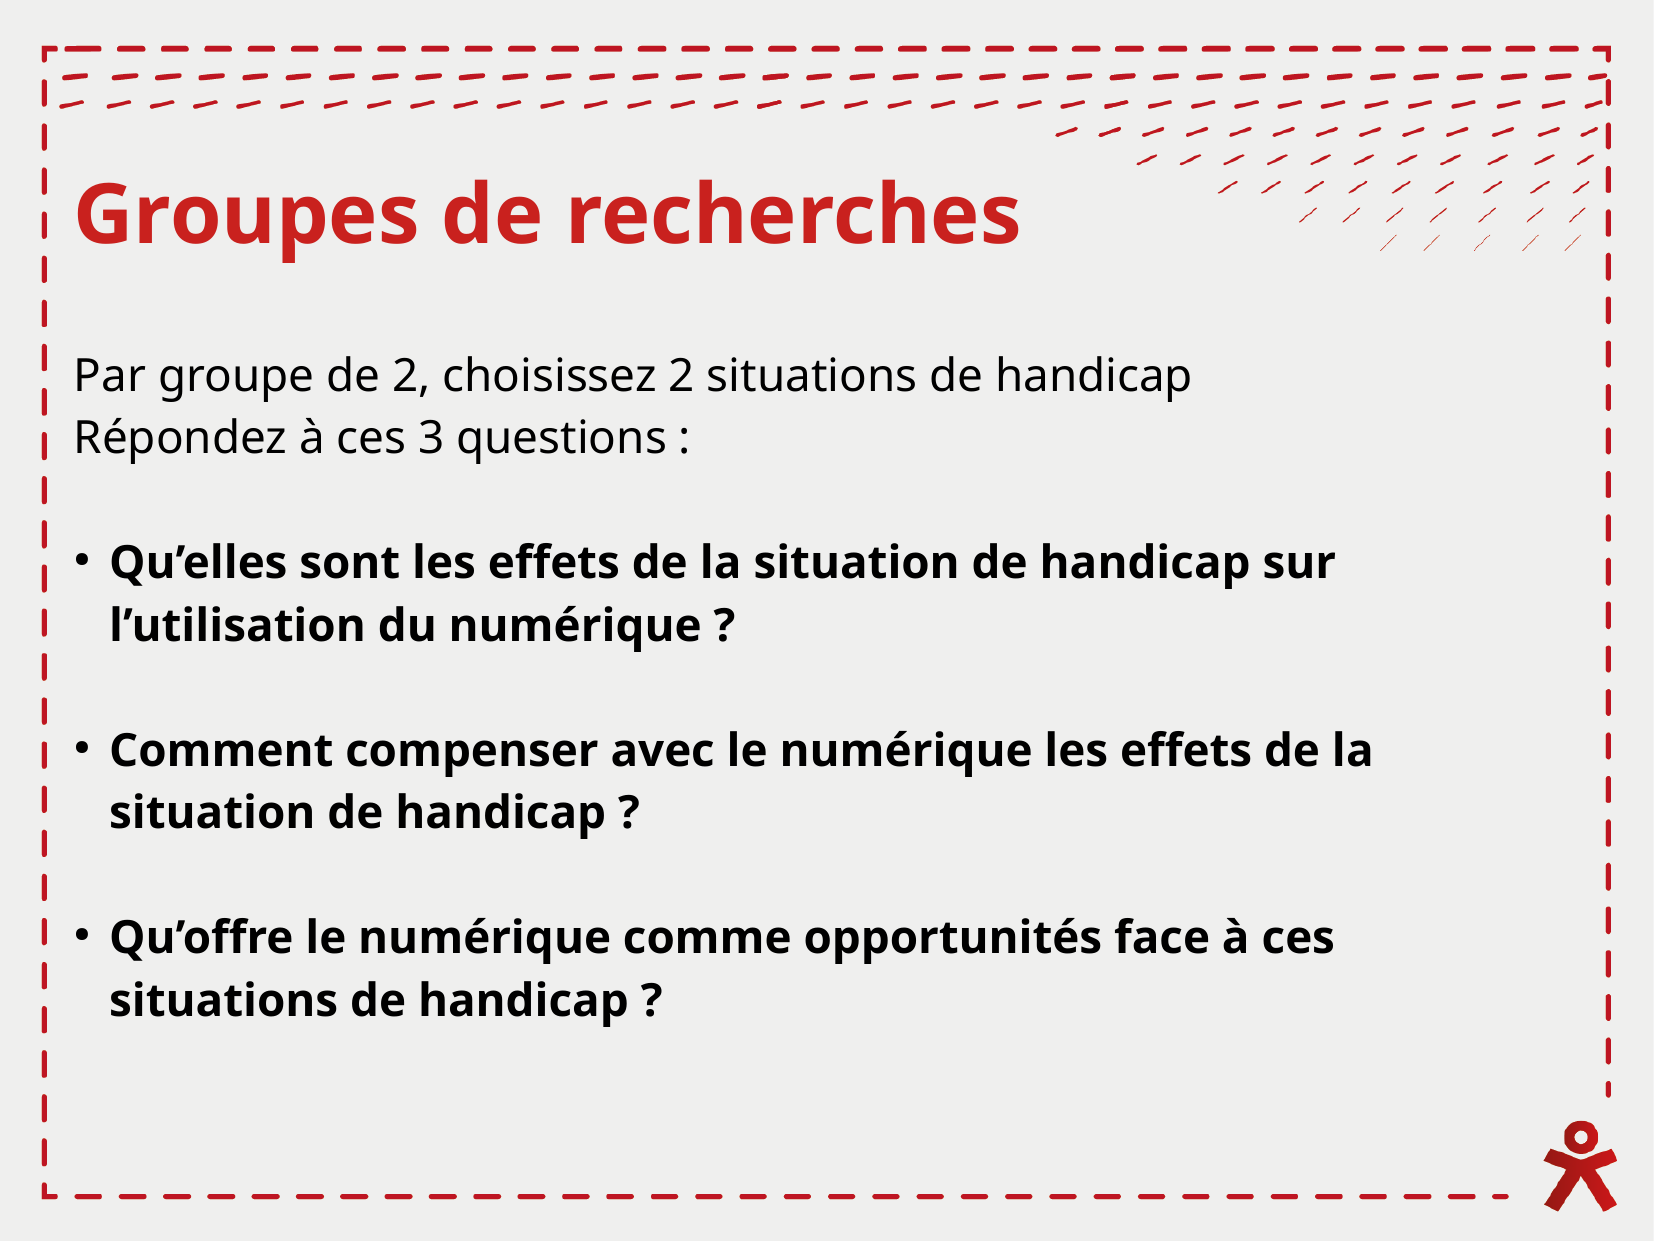

Groupes de recherches
Par groupe de 2, choisissez 2 situations de handicap
Répondez à ces 3 questions :
Qu’elles sont les effets de la situation de handicap sur l’utilisation du numérique ?
Comment compenser avec le numérique les effets de la situation de handicap ?
Qu’offre le numérique comme opportunités face à ces situations de handicap ?